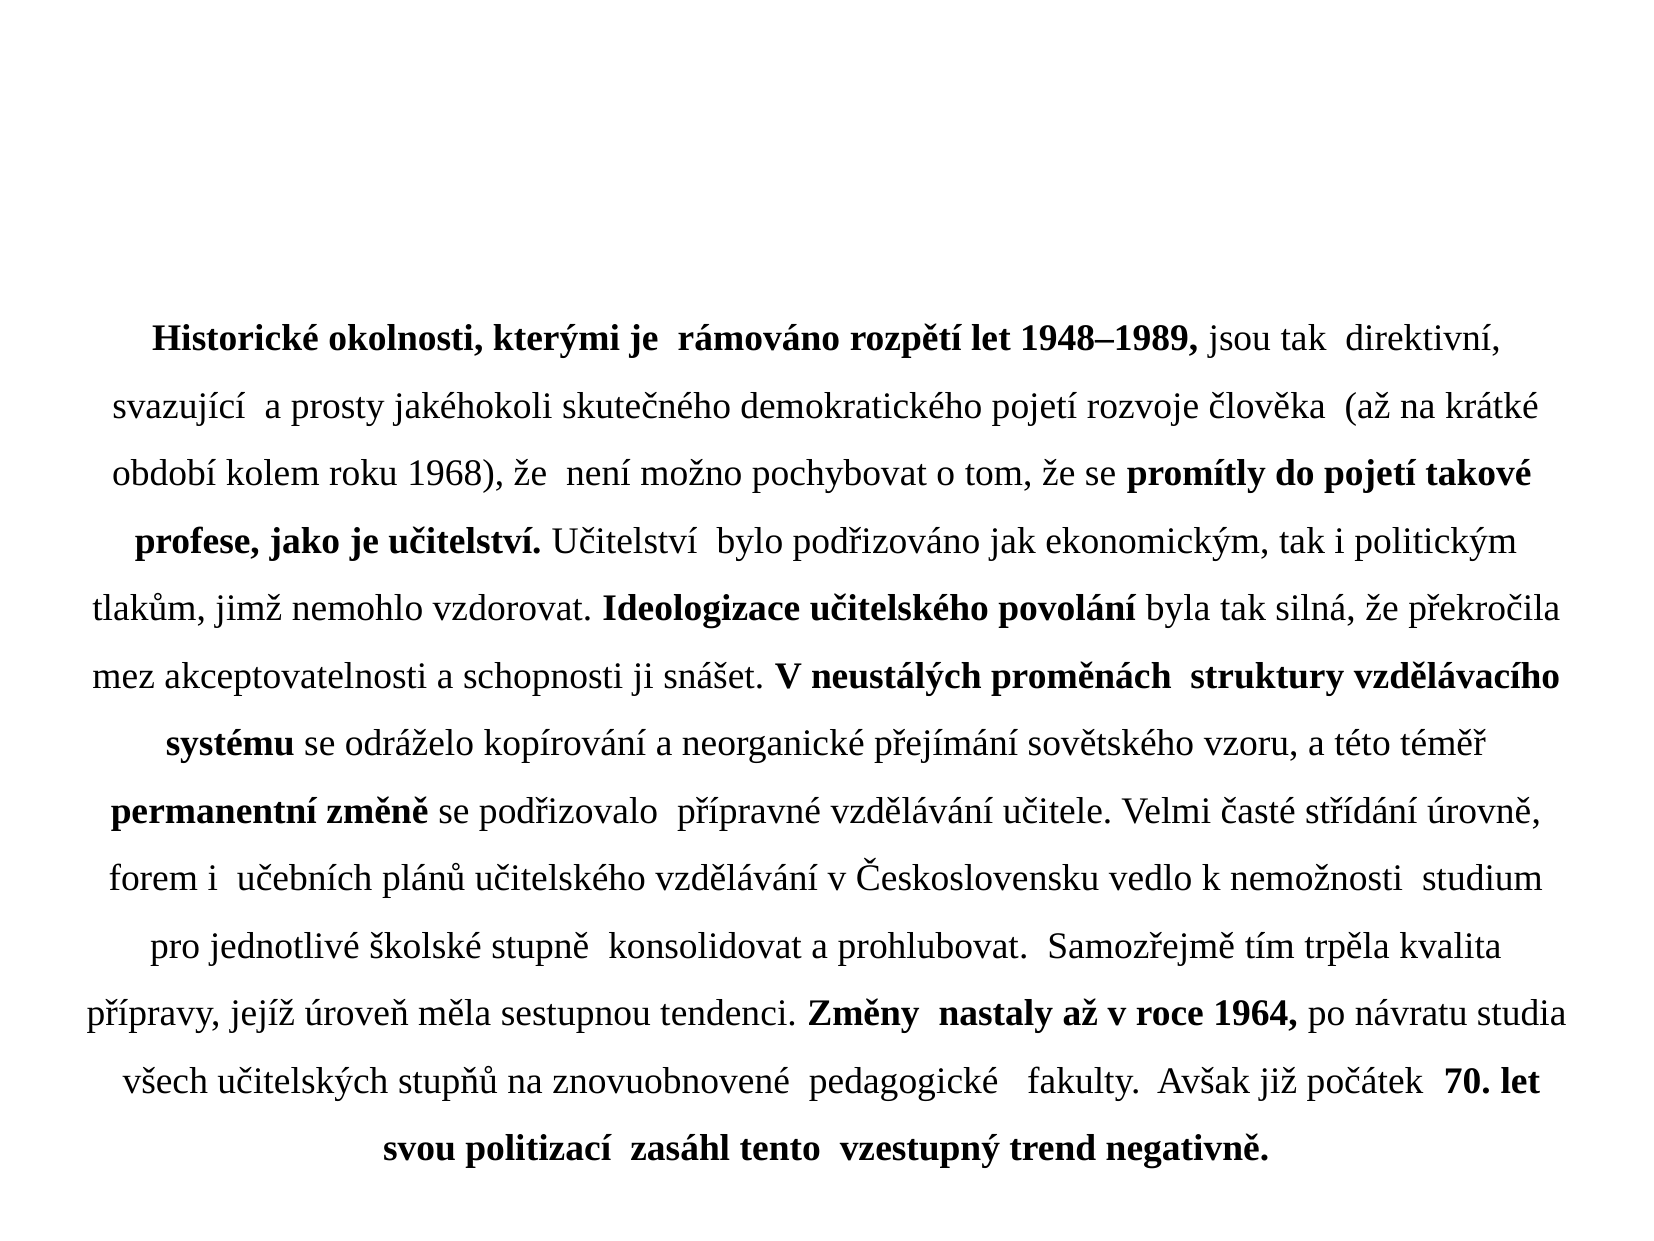

#
Historické okolnosti, kterými je rámováno rozpětí let 1948–1989, jsou tak direktivní, svazující a prosty jakéhokoli skutečného demokratického pojetí rozvoje člověka (až na krátké období kolem roku 1968), že není možno pochybovat o tom, že se promítly do pojetí takové profese, jako je učitelství. Učitelství bylo podřizováno jak ekonomickým, tak i politickým tlakům, jimž nemohlo vzdorovat. Ideologizace učitelského povolání byla tak silná, že překročila mez akceptovatelnosti a schopnosti ji snášet. V neustálých proměnách struktury vzdělávacího systému se odráželo kopírování a neorganické přejímání sovětského vzoru, a této téměř permanentní změně se podřizovalo přípravné vzdělávání učitele. Velmi časté střídání úrovně, forem i učebních plánů učitelského vzdělávání v Československu vedlo k nemožnosti studium pro jednotlivé školské stupně konsolidovat a prohlubovat. Samozřejmě tím trpěla kvalita přípravy, jejíž úroveň měla sestupnou tendenci. Změny nastaly až v roce 1964, po návratu studia všech učitelských stupňů na znovuobnovené pedagogické fakulty. Avšak již počátek 70. let svou politizací zasáhl tento vzestupný trend negativně.